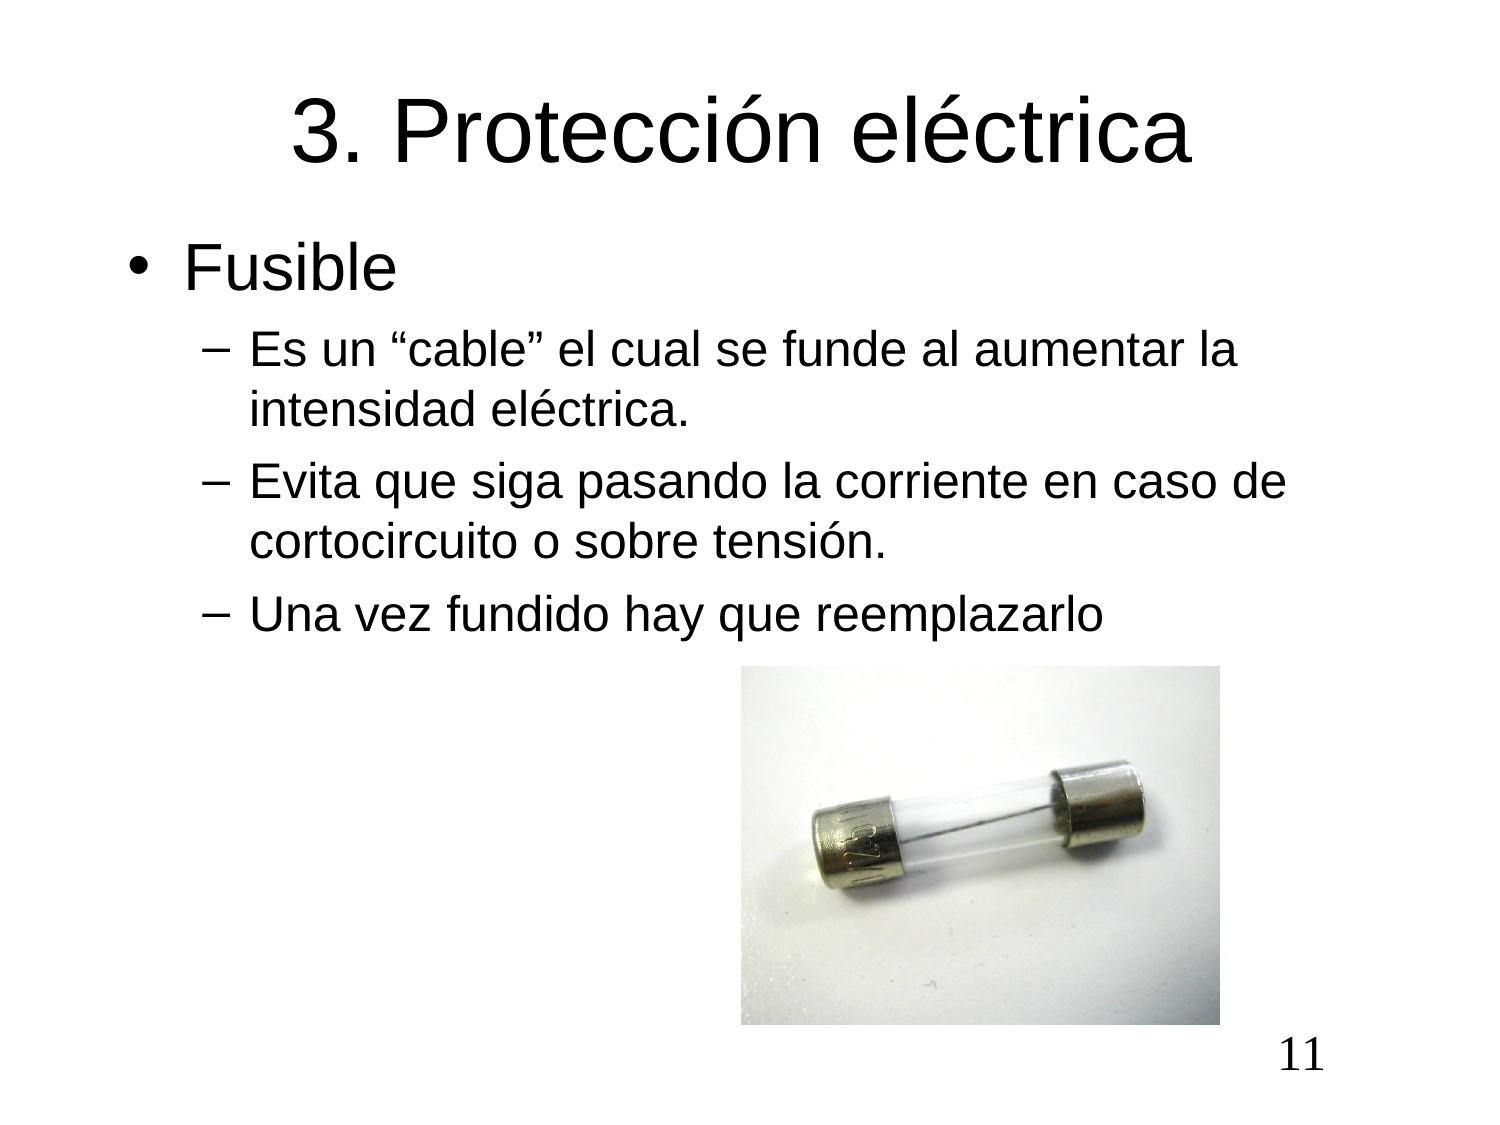

# 3. Protección eléctrica
Fusible
Es un “cable” el cual se funde al aumentar la intensidad eléctrica.
Evita que siga pasando la corriente en caso de cortocircuito o sobre tensión.
Una vez fundido hay que reemplazarlo
11